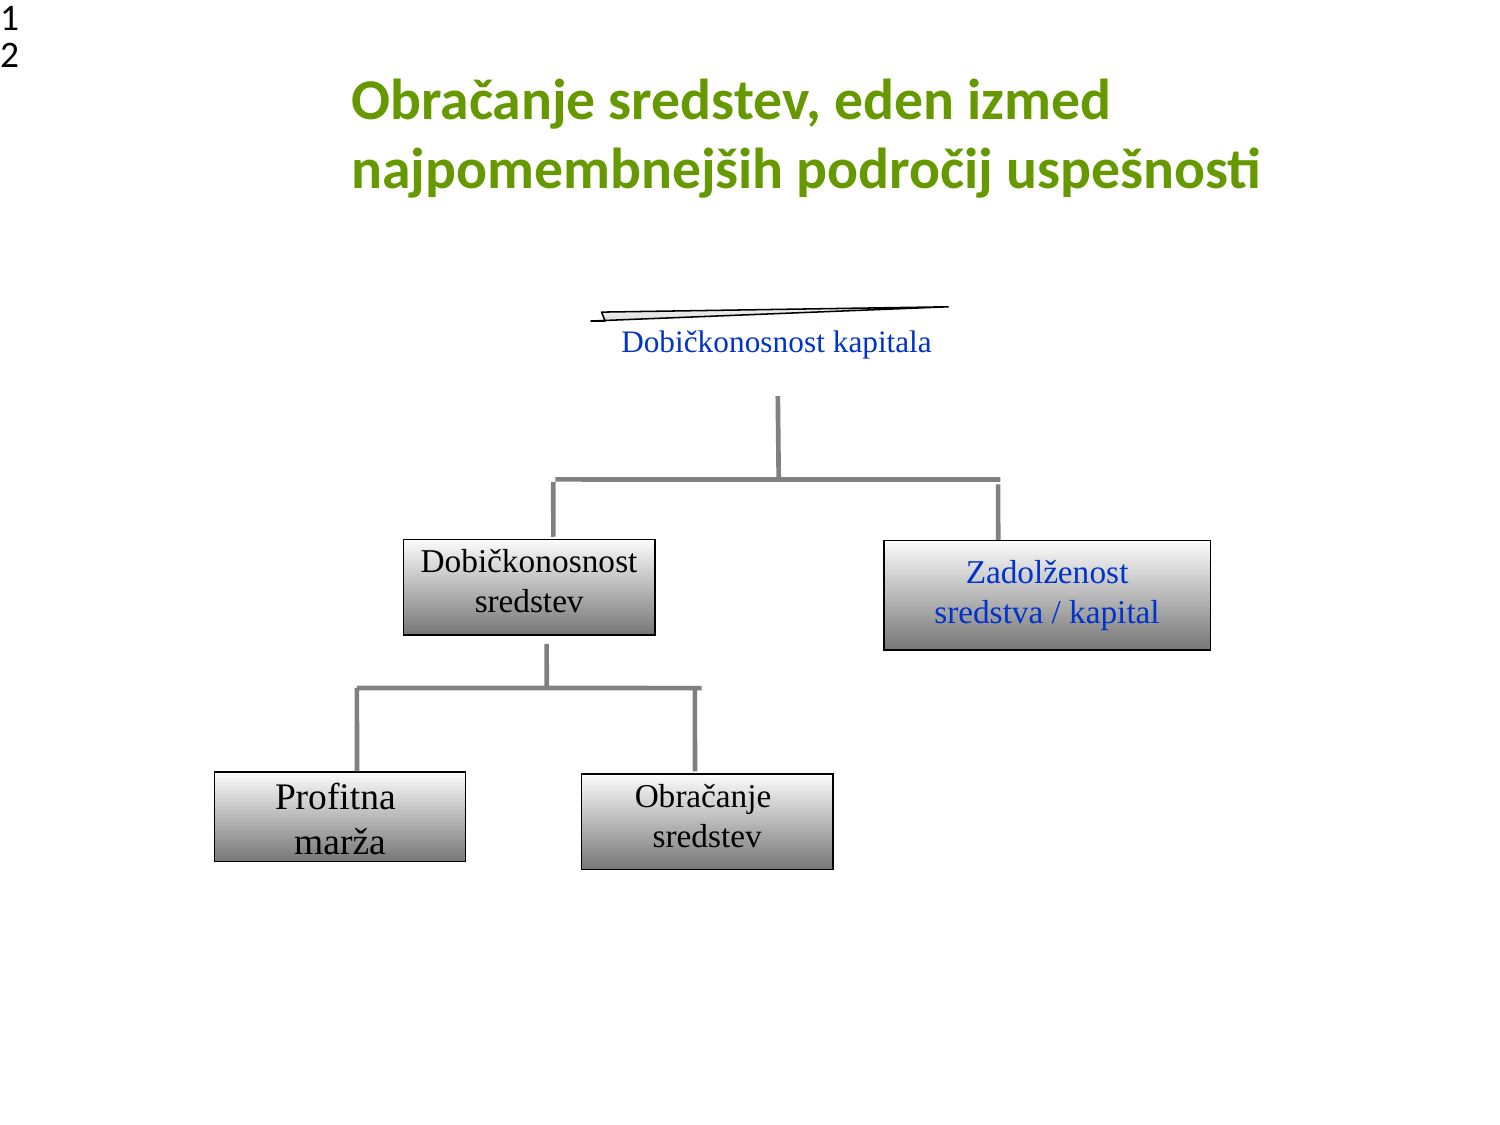

# Obračanje sredstev, eden izmed najpomembnejših področij uspešnosti
Dobičkonosnost kapitala
Dobičkonosnost sredstev
Zadolženost
sredstva / kapital
Profitna
marža
Obračanje
sredstev